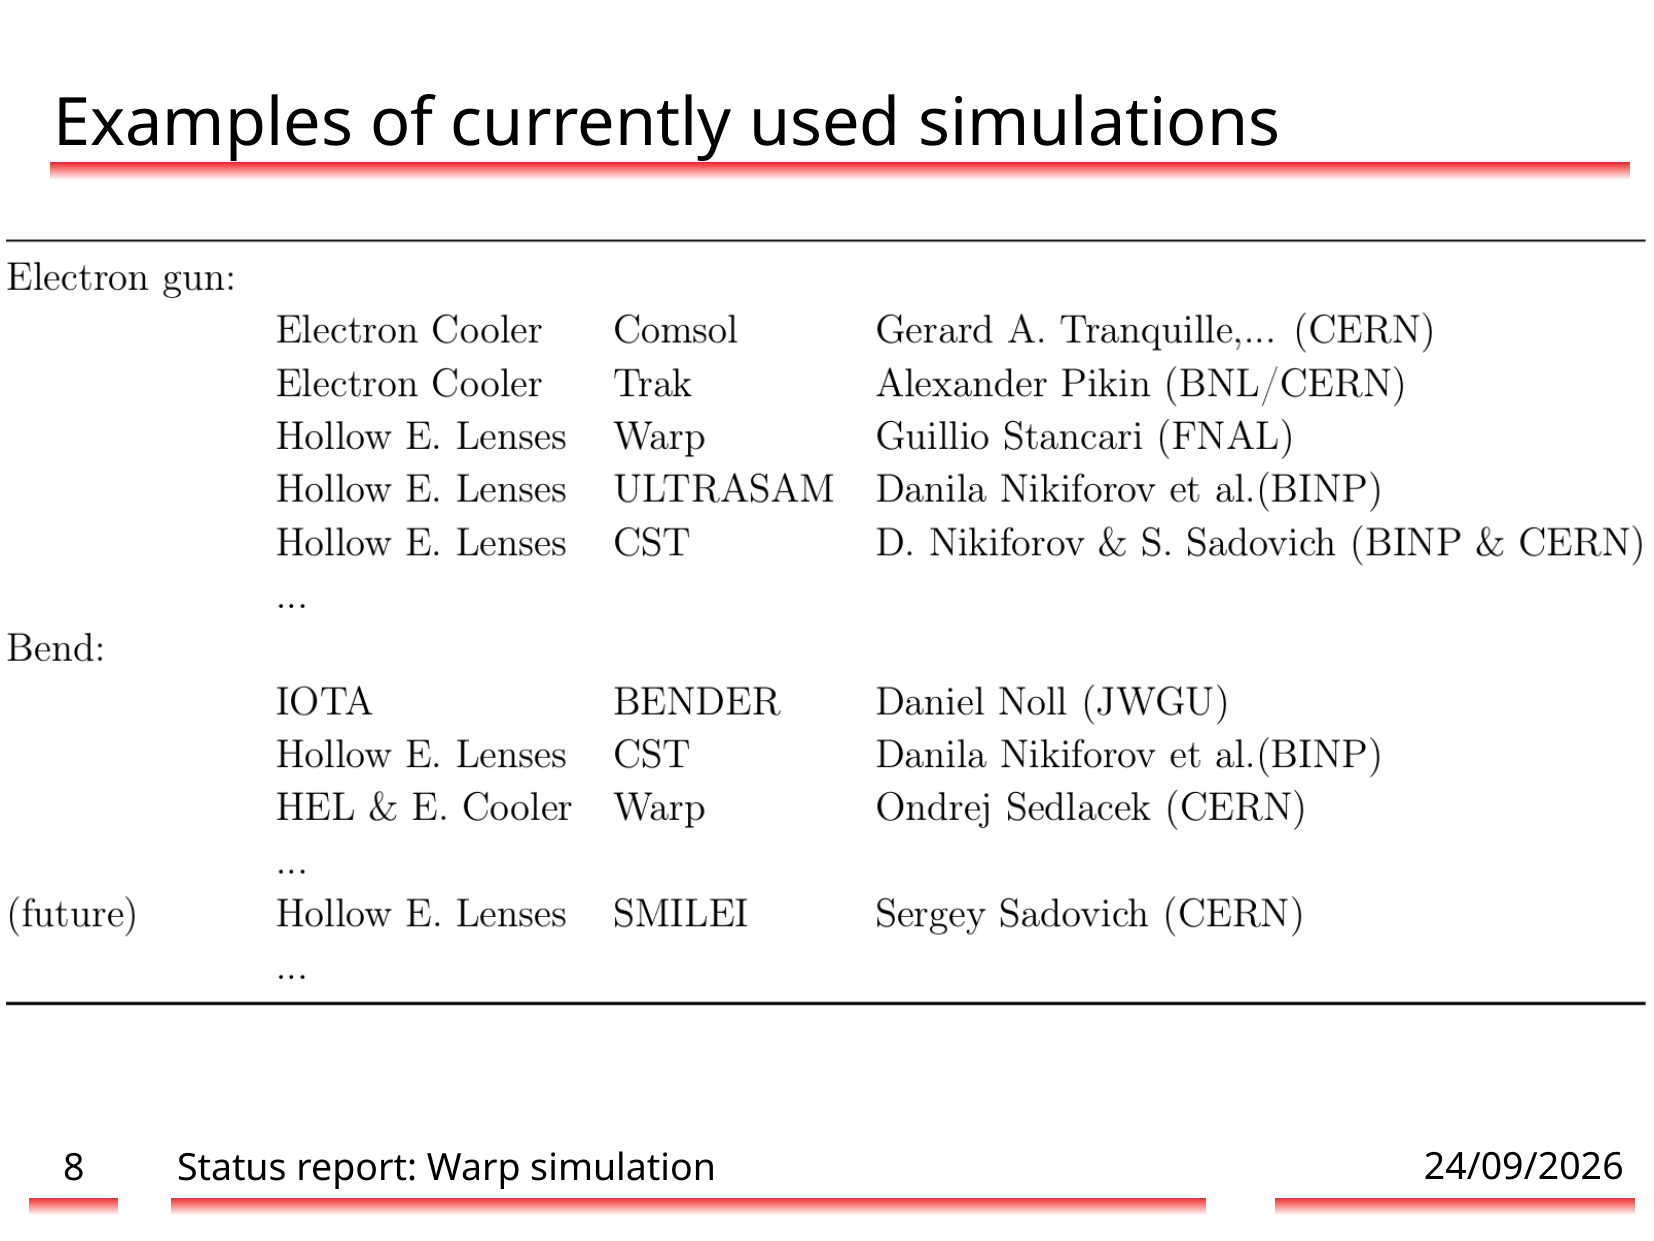

# Examples of currently used simulations
8
Status report: Warp simulation